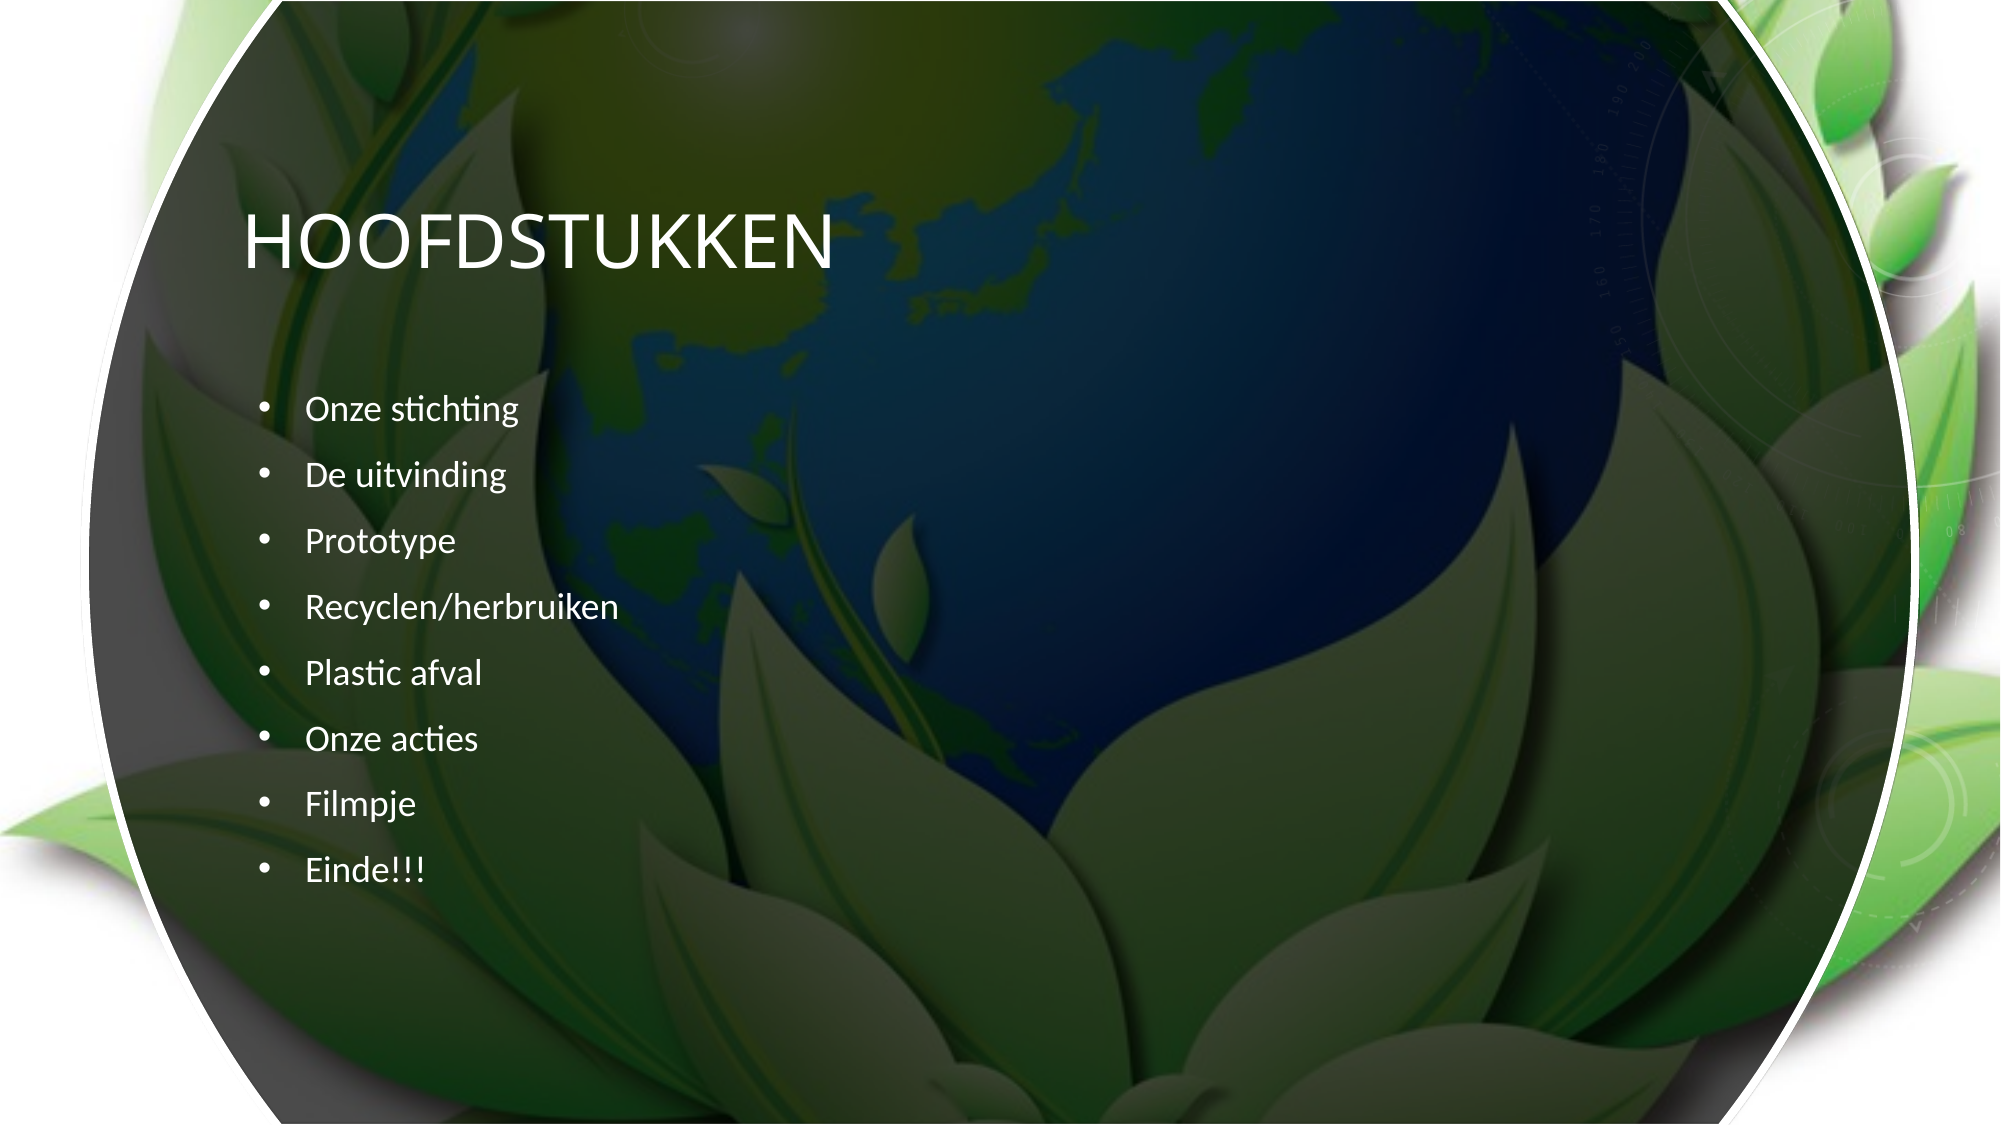

# hoofdstukken
Onze stichting
De uitvinding
Prototype
Recyclen/herbruiken
Plastic afval
Onze acties
Filmpje
Einde!!!